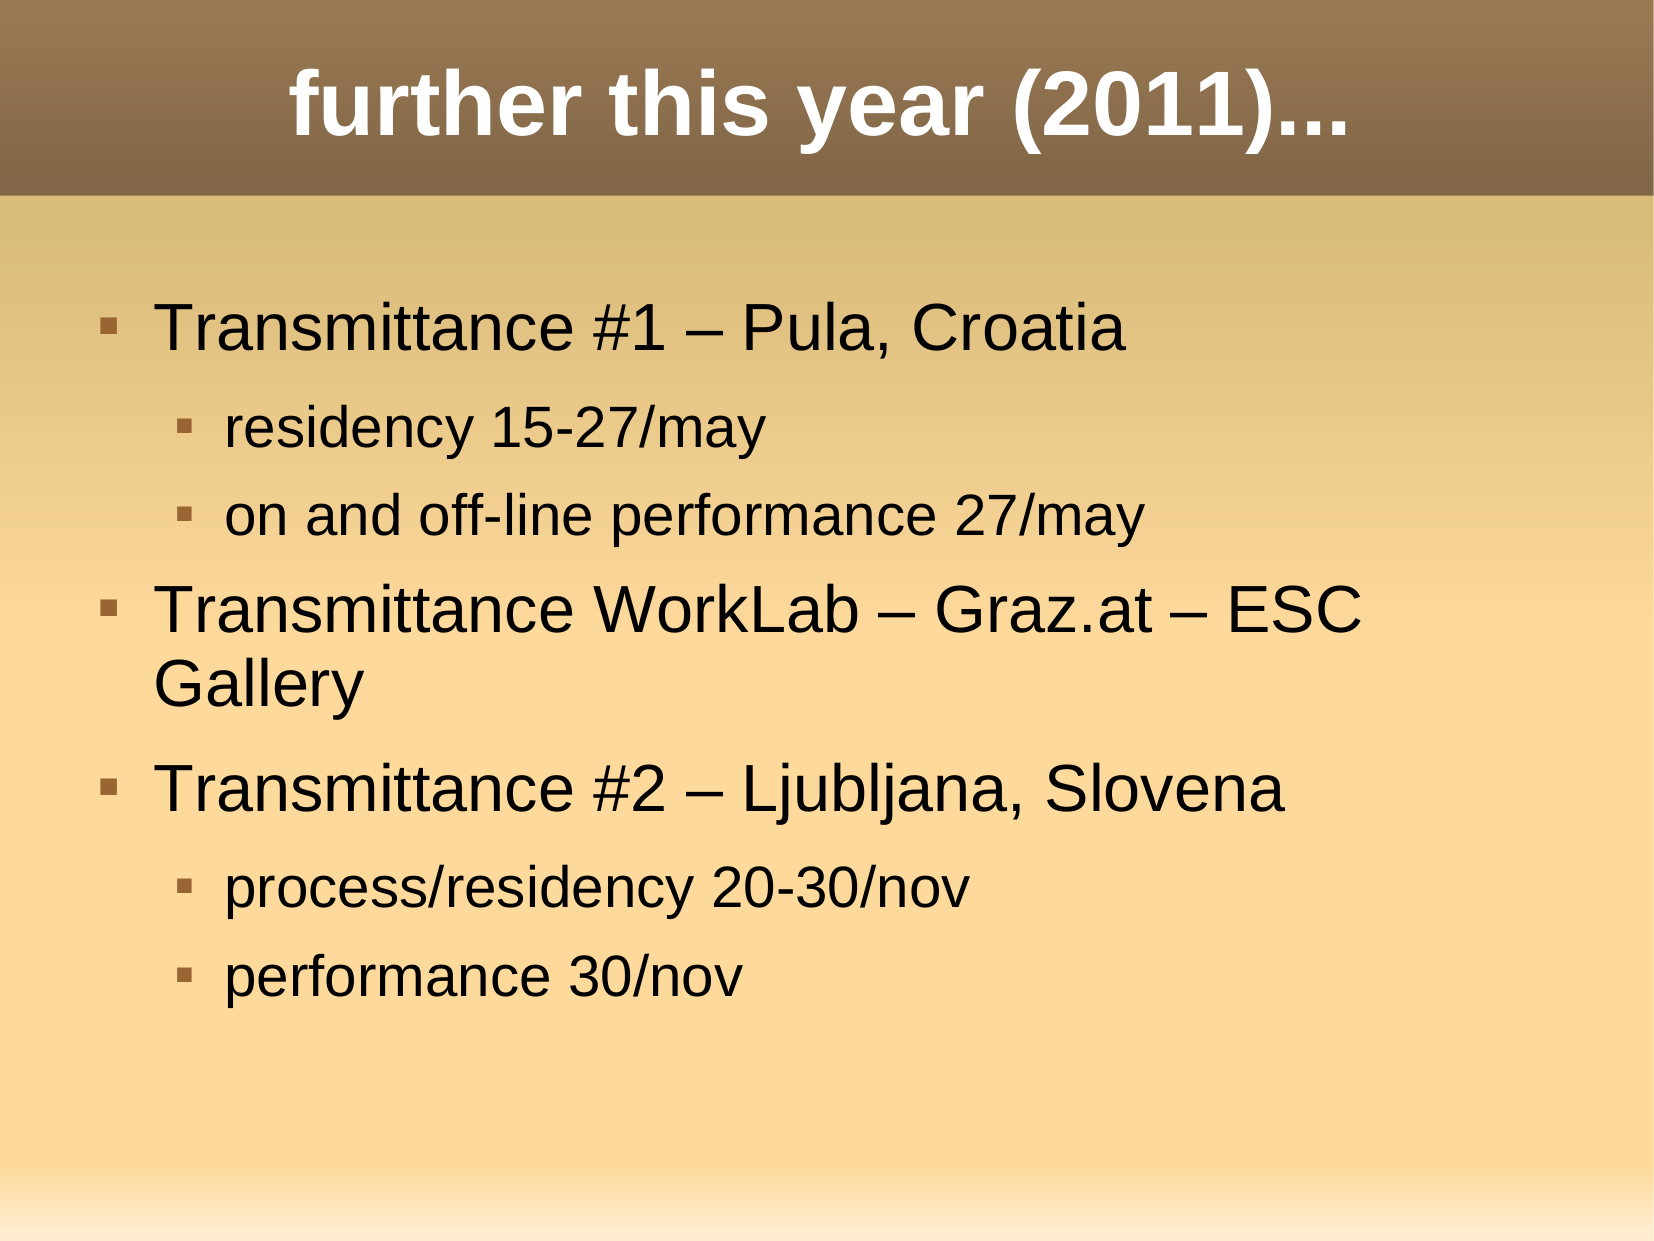

# further this year (2011)...
Transmittance #1 – Pula, Croatia
residency 15-27/may
on and off-line performance 27/may
Transmittance WorkLab – Graz.at – ESC Gallery
Transmittance #2 – Ljubljana, Slovena
process/residency 20-30/nov
performance 30/nov